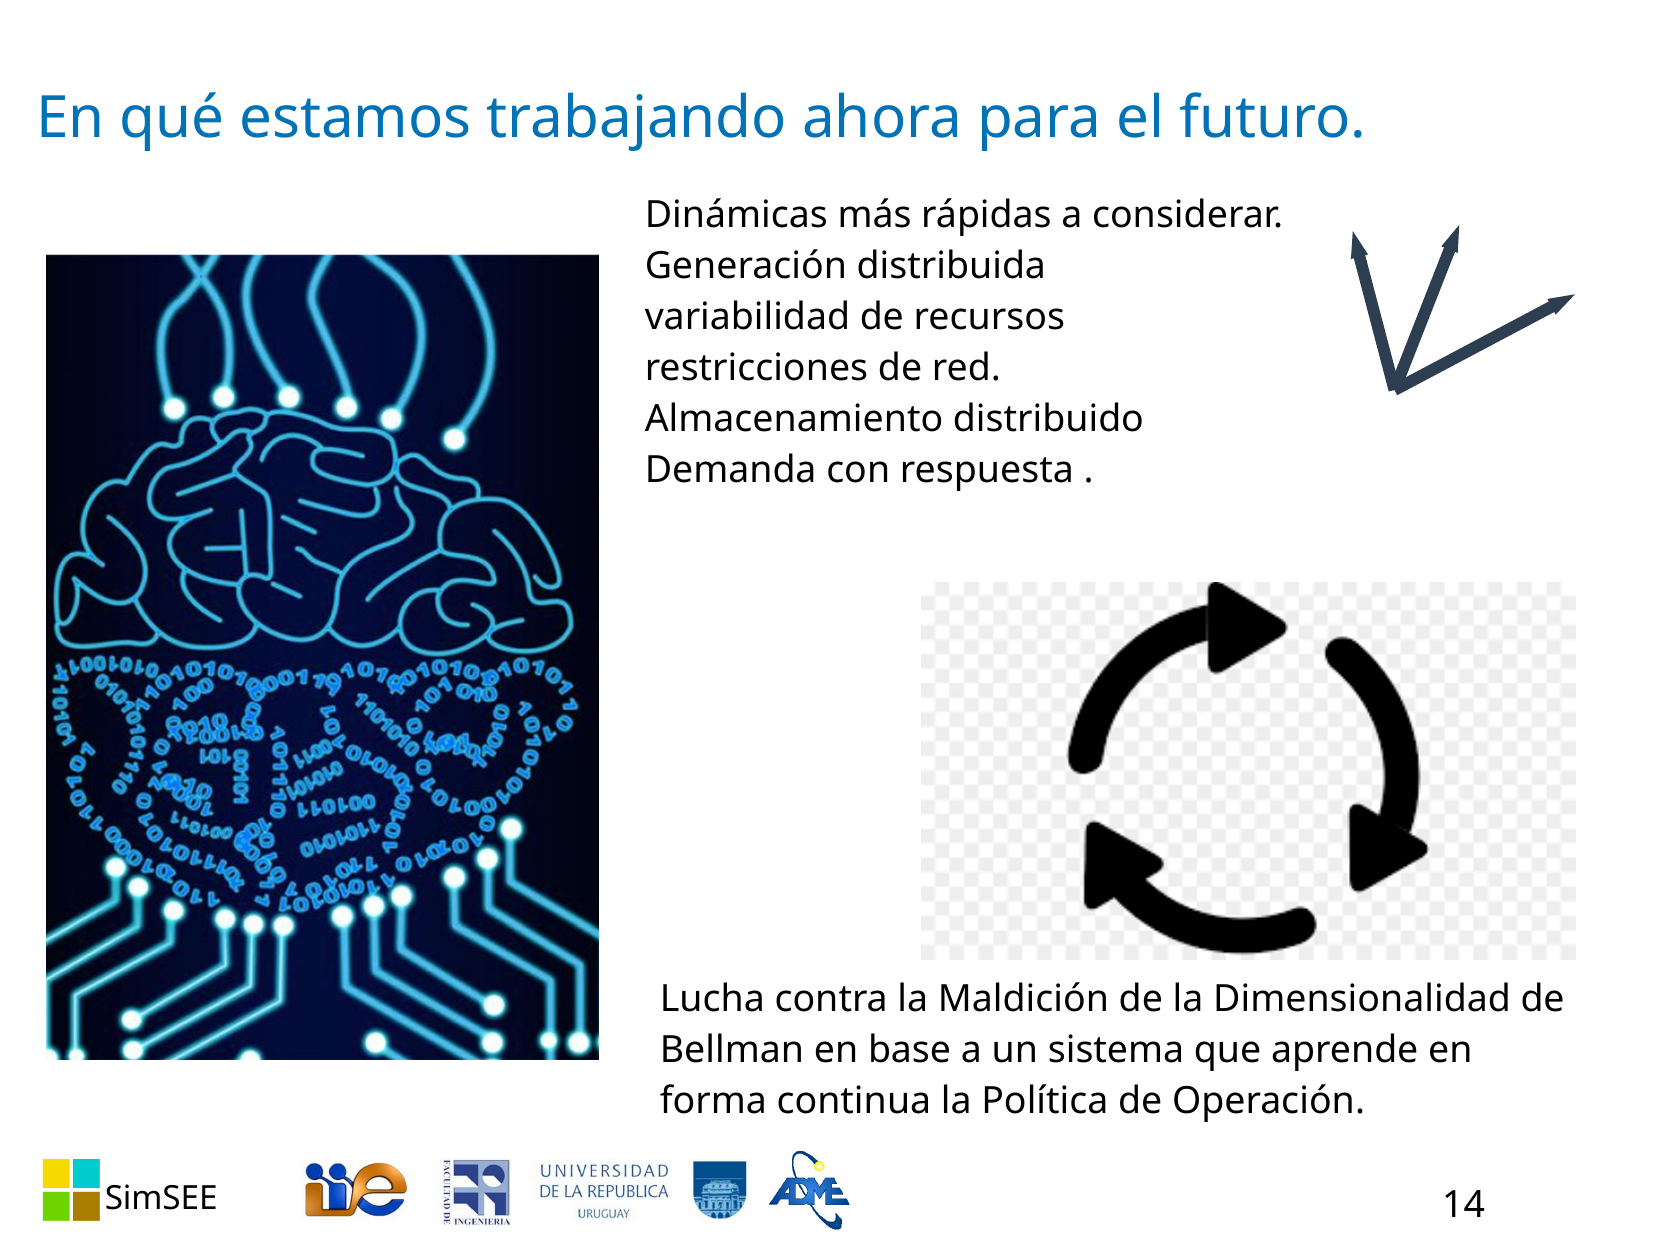

# En qué estamos trabajando ahora para el futuro.
Dinámicas más rápidas a considerar.
Generación distribuida
variabilidad de recursos
restricciones de red.
Almacenamiento distribuido
Demanda con respuesta .
Lucha contra la Maldición de la Dimensionalidad de Bellman en base a un sistema que aprende en forma continua la Política de Operación.